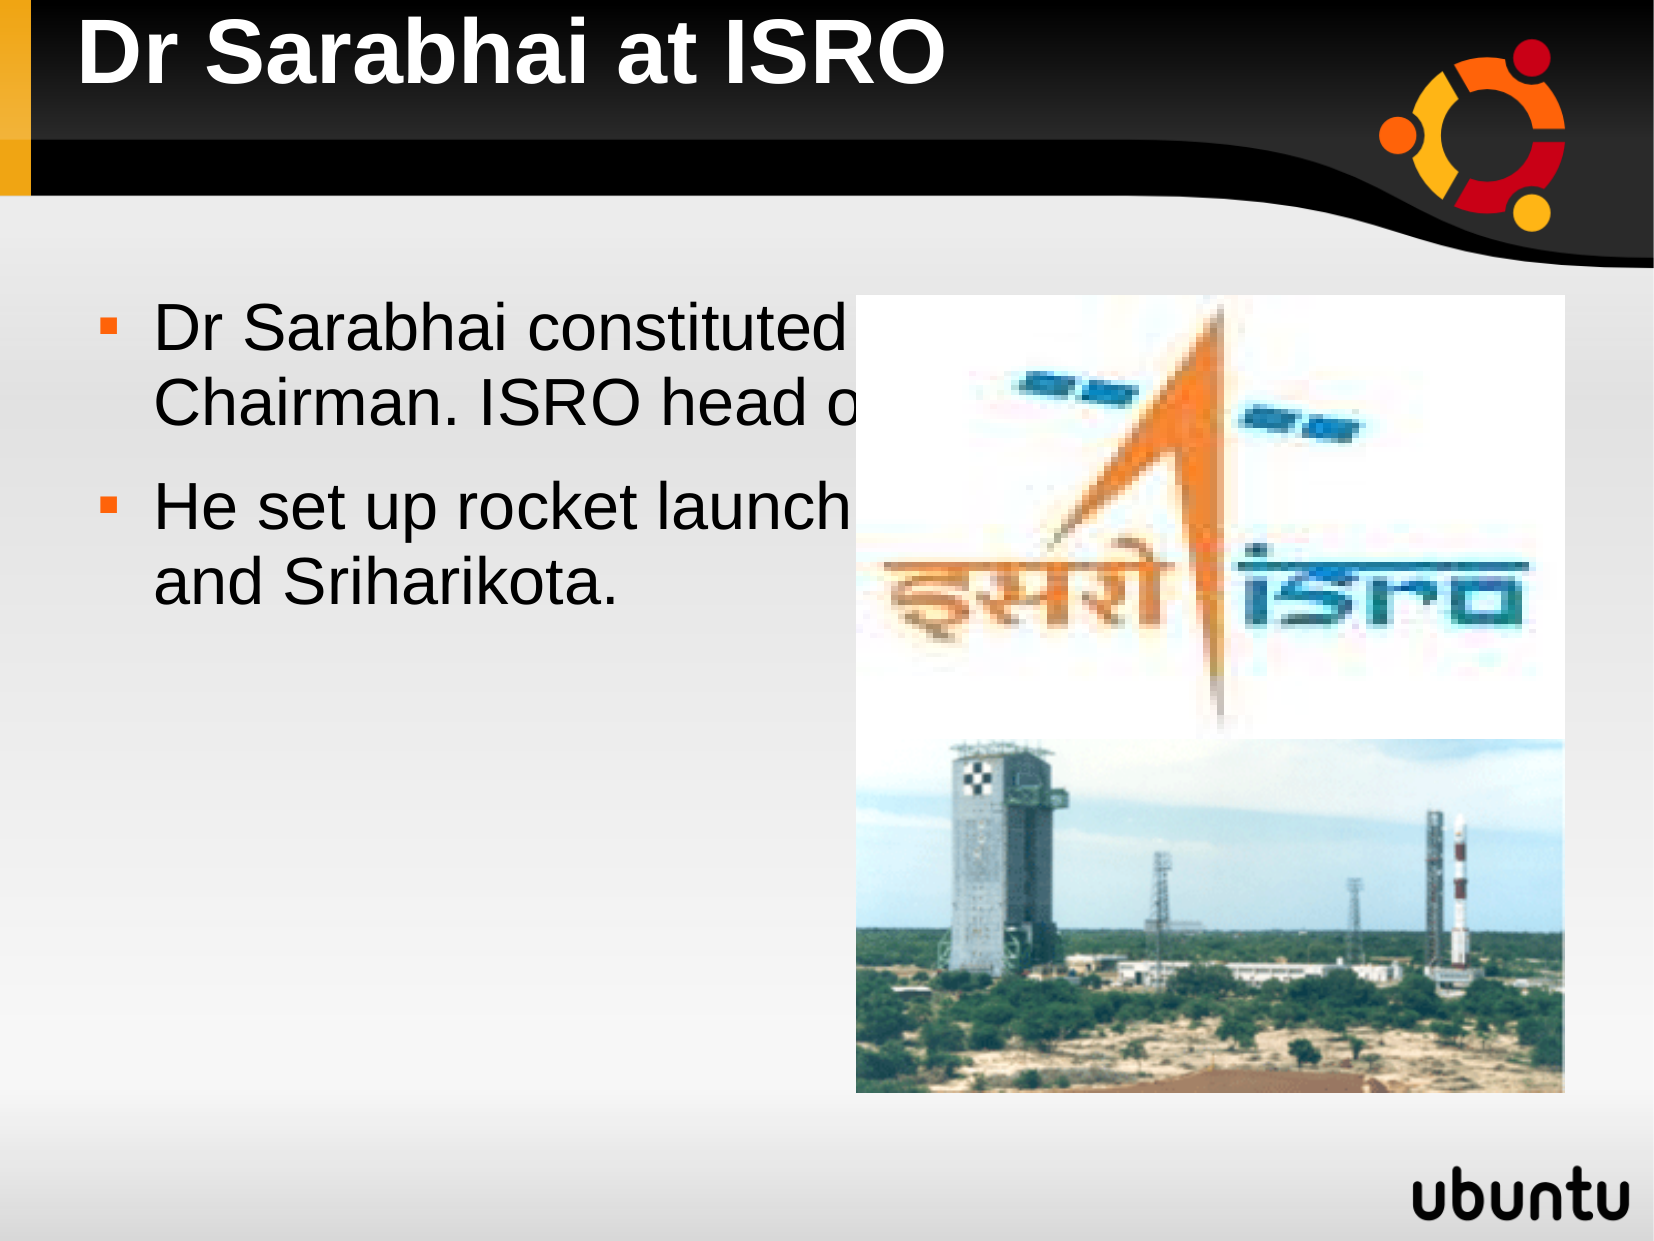

# Dr Sarabhai at ISRO
Dr Sarabhai constituted ISRO.He was its First Chairman. ISRO head office is at Bengaluru.
He set up rocket launching station at Tumba and Sriharikota.